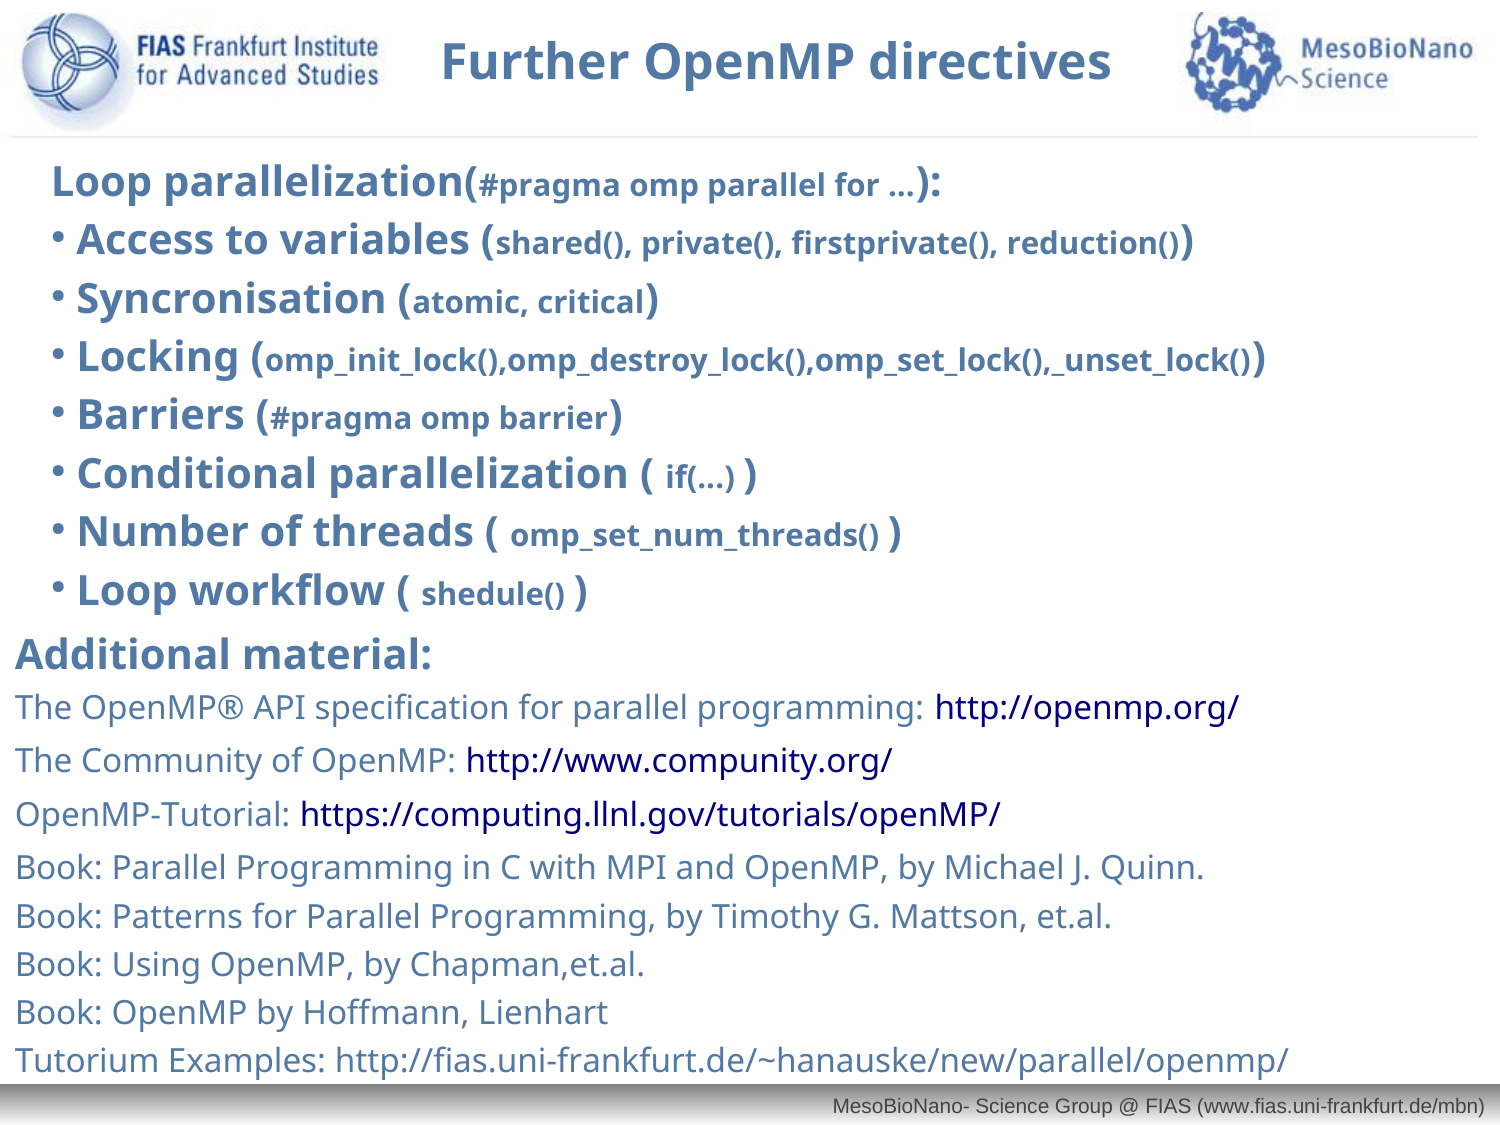

# Further OpenMP directives
Loop parallelization(#pragma omp parallel for ...):
 Access to variables (shared(), private(), firstprivate(), reduction())
 Syncronisation (atomic, critical)
 Locking (omp_init_lock(),omp_destroy_lock(),omp_set_lock(),_unset_lock())
 Barriers (#pragma omp barrier)
 Conditional parallelization ( if(...) )
 Number of threads ( omp_set_num_threads() )
 Loop workflow ( shedule() )
Additional material:
The OpenMP® API specification for parallel programming: http://openmp.org/
The Community of OpenMP: http://www.compunity.org/
OpenMP-Tutorial: https://computing.llnl.gov/tutorials/openMP/
Book: Parallel Programming in C with MPI and OpenMP, by Michael J. Quinn.
Book: Patterns for Parallel Programming, by Timothy G. Mattson, et.al.
Book: Using OpenMP, by Chapman,et.al.
Book: OpenMP by Hoffmann, Lienhart
Tutorium Examples: http://fias.uni-frankfurt.de/~hanauske/new/parallel/openmp/